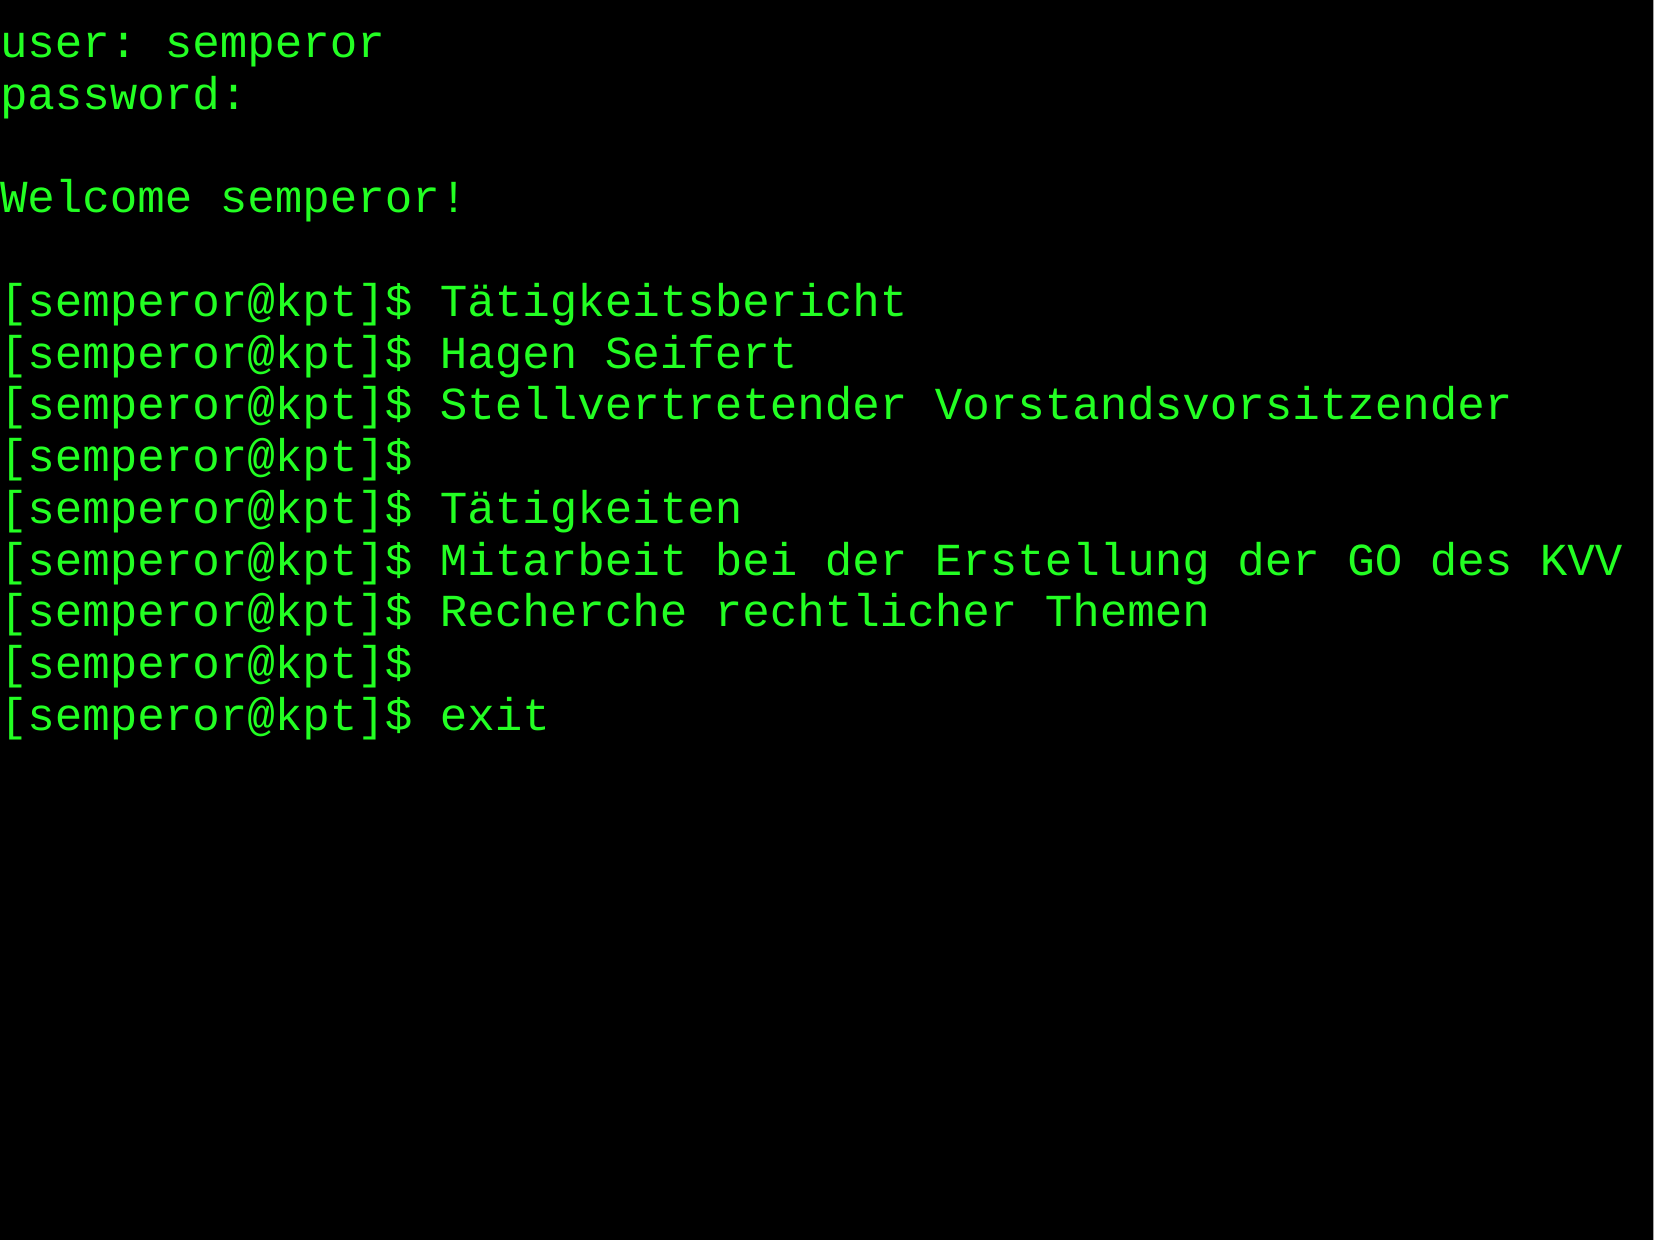

# user: semperor
password:
Welcome semperor!
[semperor@kpt]$ Tätigkeitsbericht
[semperor@kpt]$ Hagen Seifert
[semperor@kpt]$ Stellvertretender Vorstandsvorsitzender
[semperor@kpt]$
[semperor@kpt]$ Tätigkeiten
[semperor@kpt]$ Mitarbeit bei der Erstellung der GO des KVV
[semperor@kpt]$ Recherche rechtlicher Themen
[semperor@kpt]$
[semperor@kpt]$ exit